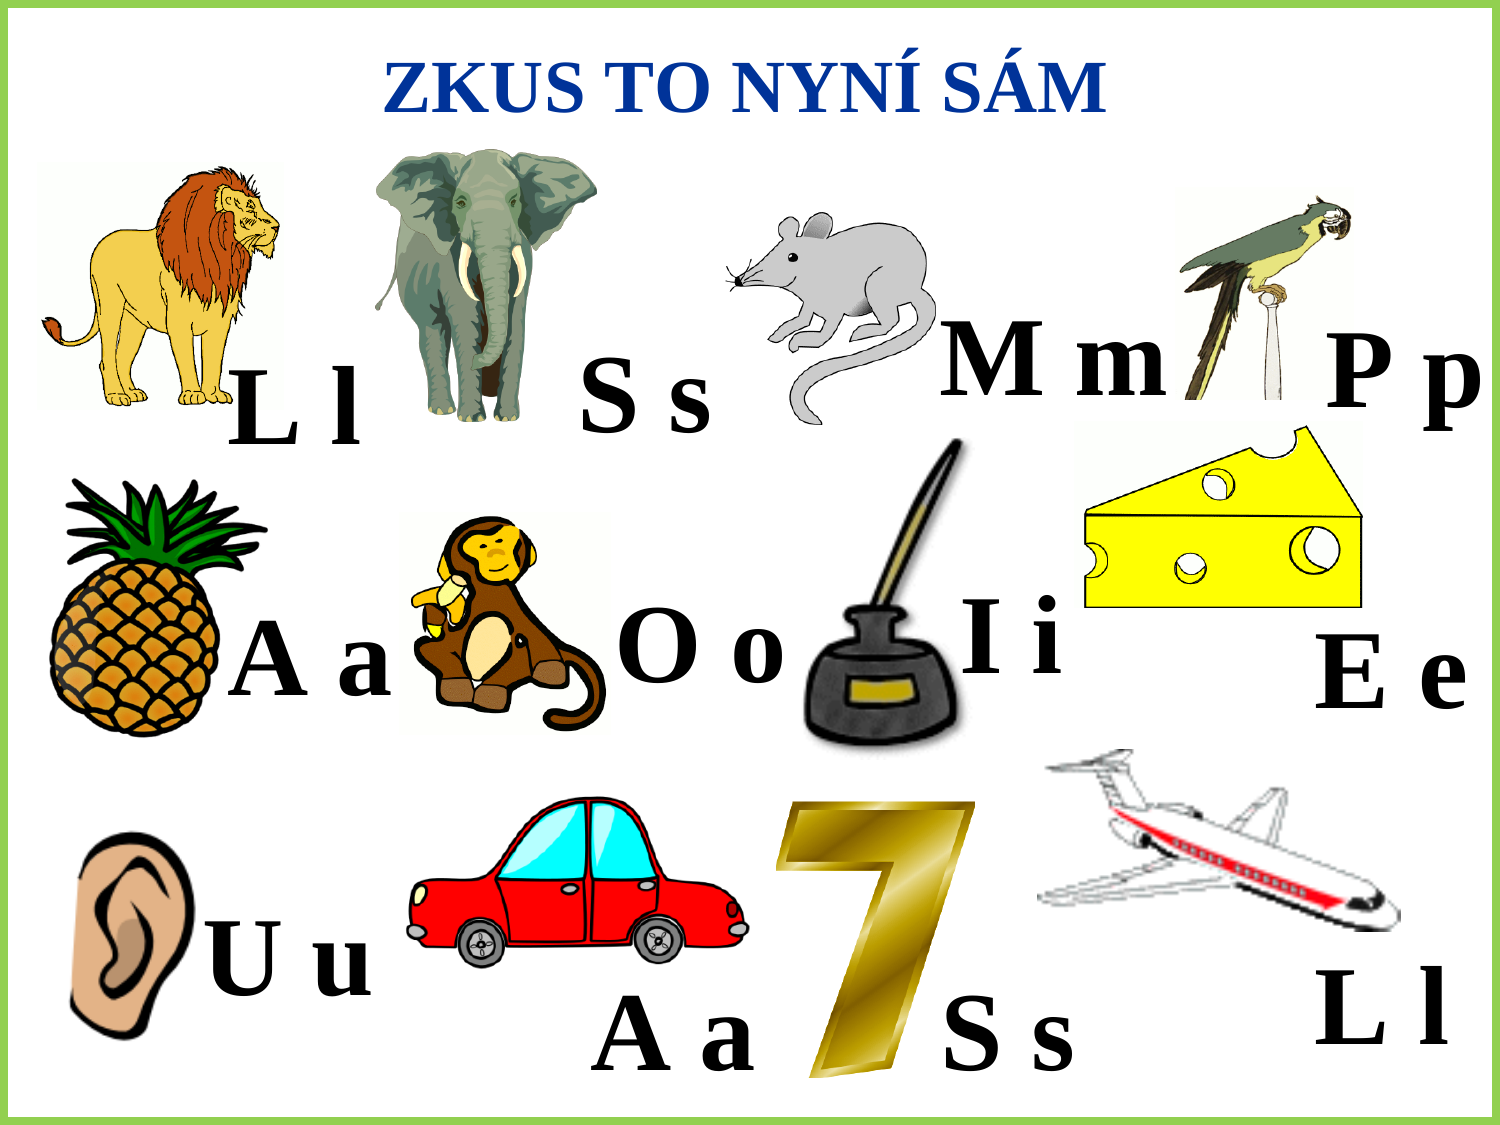

# ZKUS TO NYNÍ SÁM
M m
P p
S s
L l
I i
O o
A a
E e
U u
L l
A a
S s